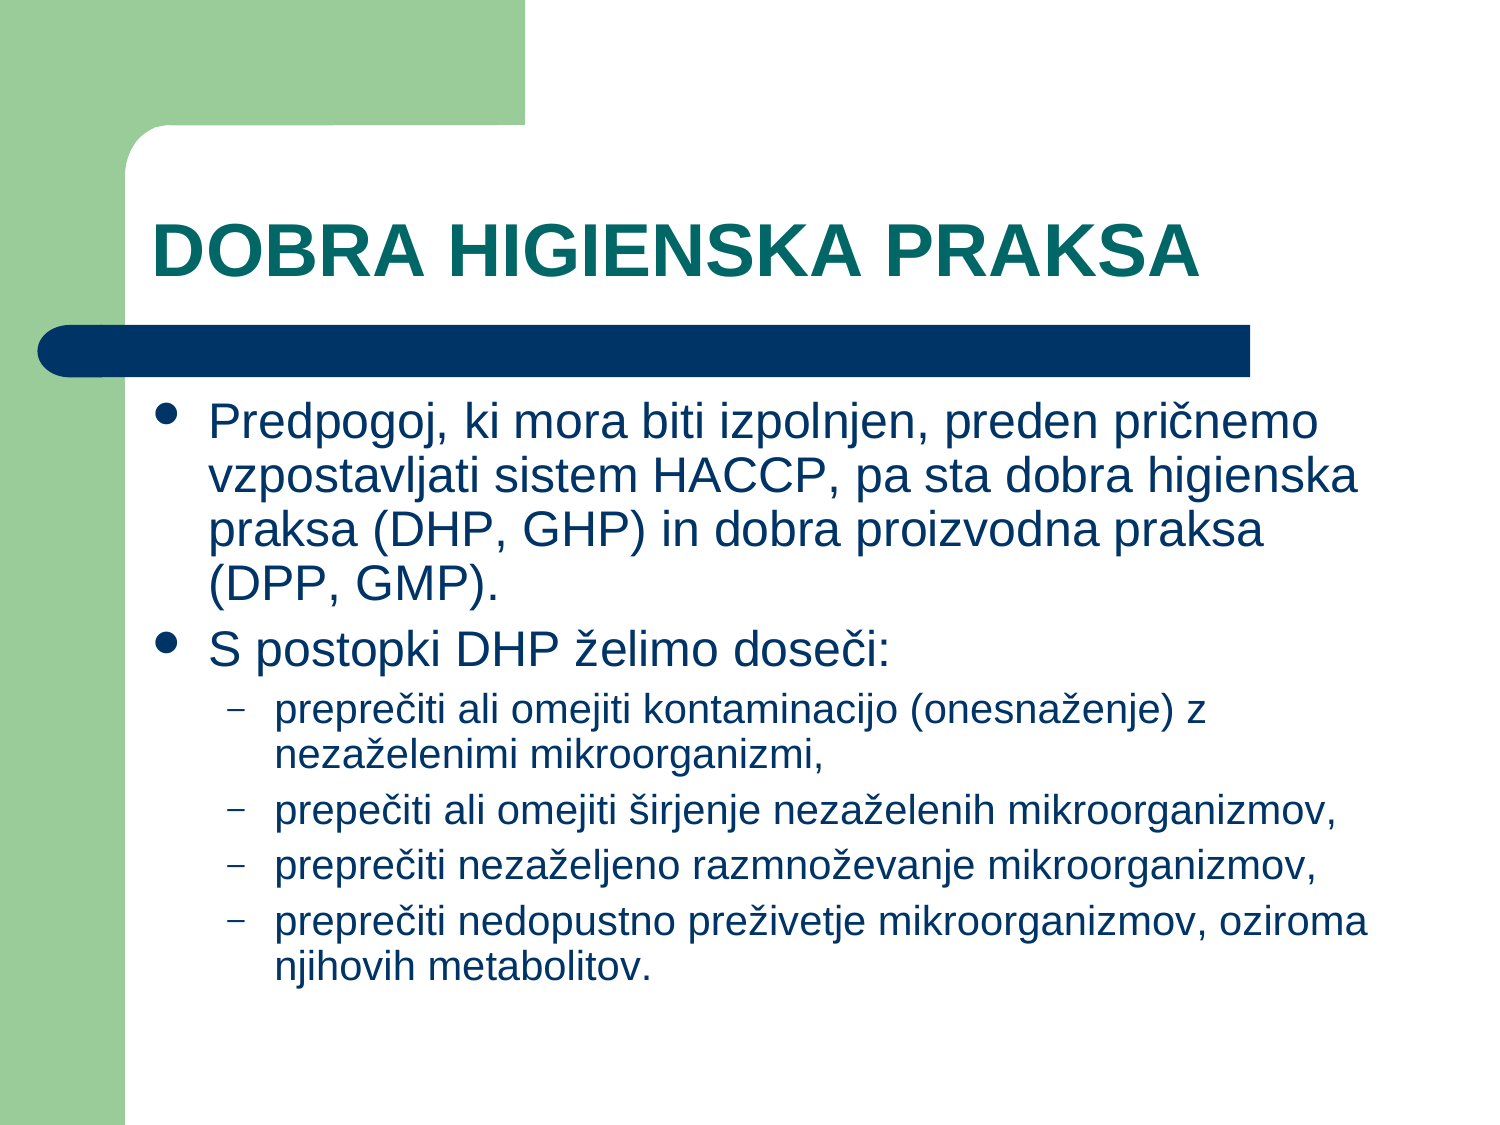

# DOBRA HIGIENSKA PRAKSA
Predpogoj, ki mora biti izpolnjen, preden pričnemo vzpostavljati sistem HACCP, pa sta dobra higienska praksa (DHP, GHP) in dobra proizvodna praksa (DPP, GMP).
S postopki DHP želimo doseči:
preprečiti ali omejiti kontaminacijo (onesnaženje) z nezaželenimi mikroorganizmi,
prepečiti ali omejiti širjenje nezaželenih mikroorganizmov,
preprečiti nezaželjeno razmnoževanje mikroorganizmov,
preprečiti nedopustno preživetje mikroorganizmov, oziroma njihovih metabolitov.